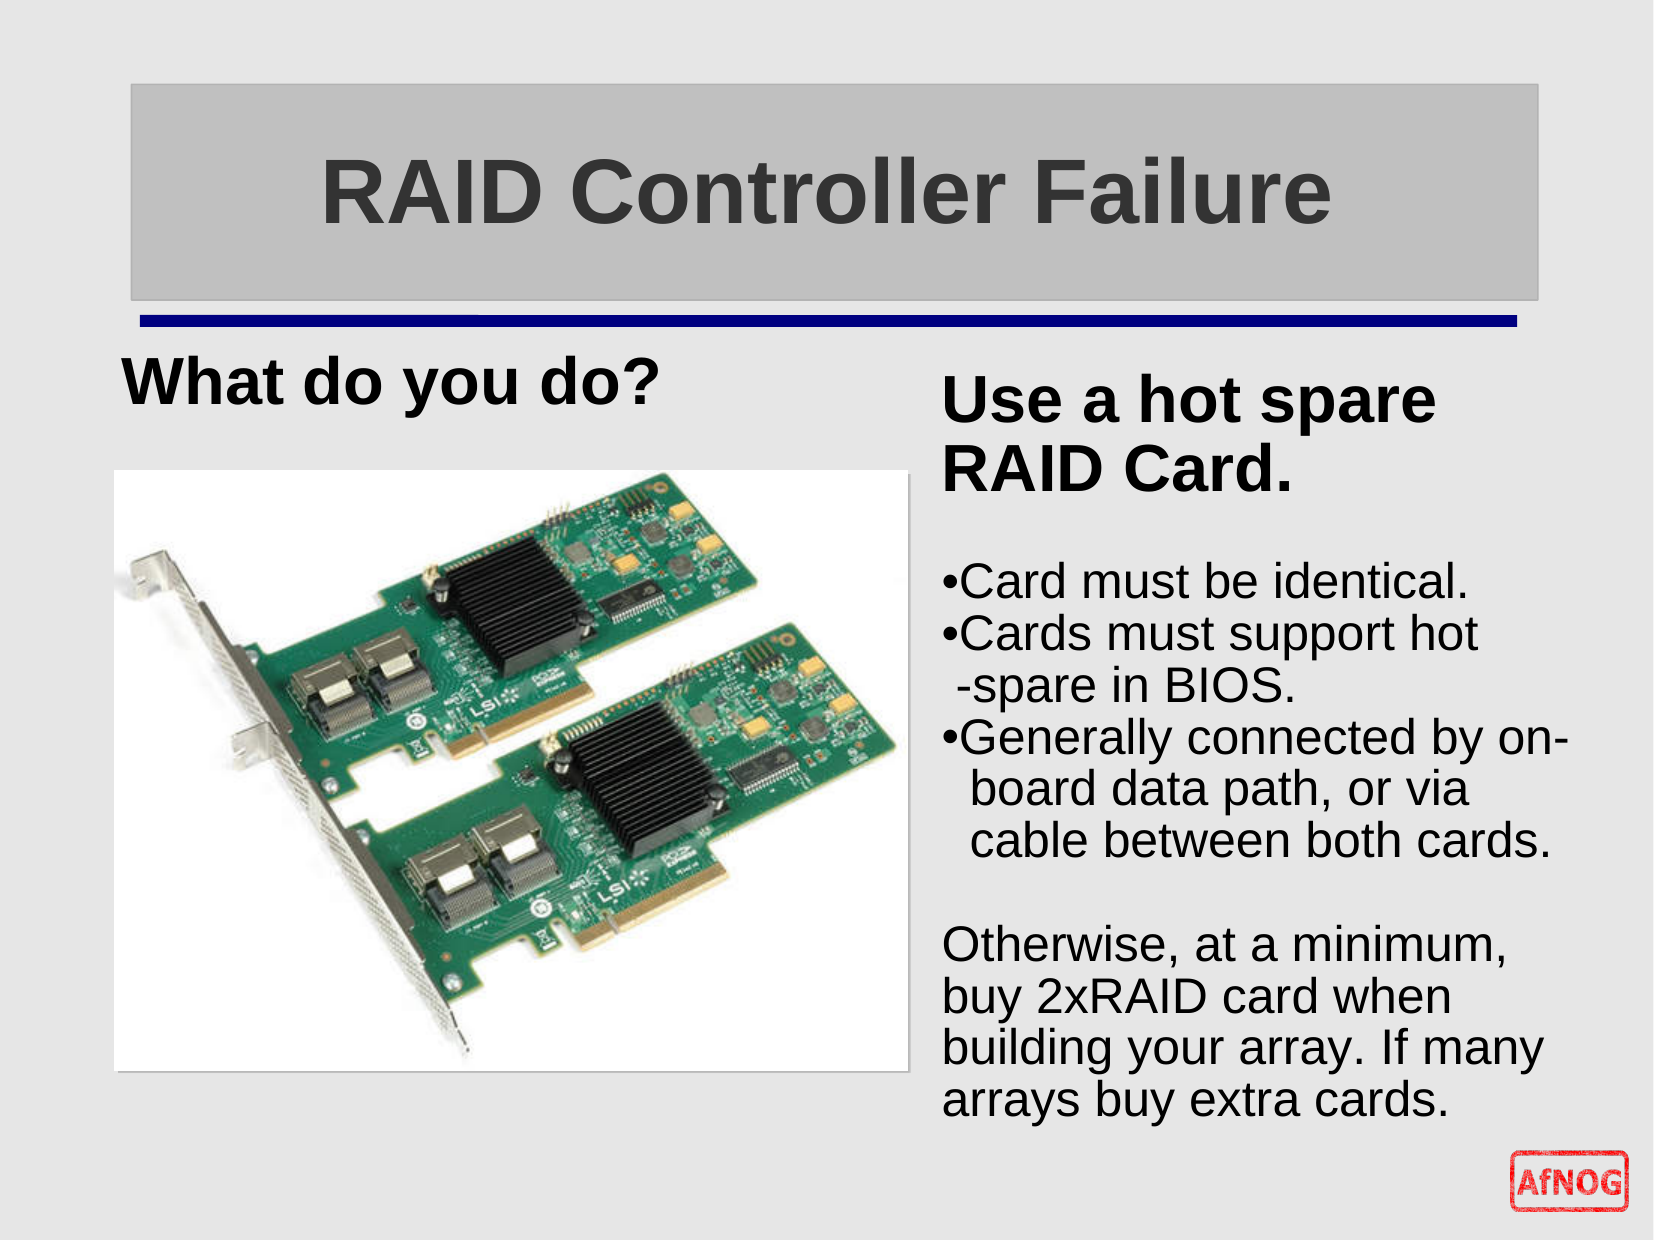

RAID Controller Failure
What do you do?
Use a hot spare RAID Card.
Card must be identical.
Cards must support hot
 -spare in BIOS.
Generally connected by on-
 board data path, or via
 cable between both cards.
Otherwise, at a minimum, buy 2xRAID card when building your array. If many arrays buy extra cards.